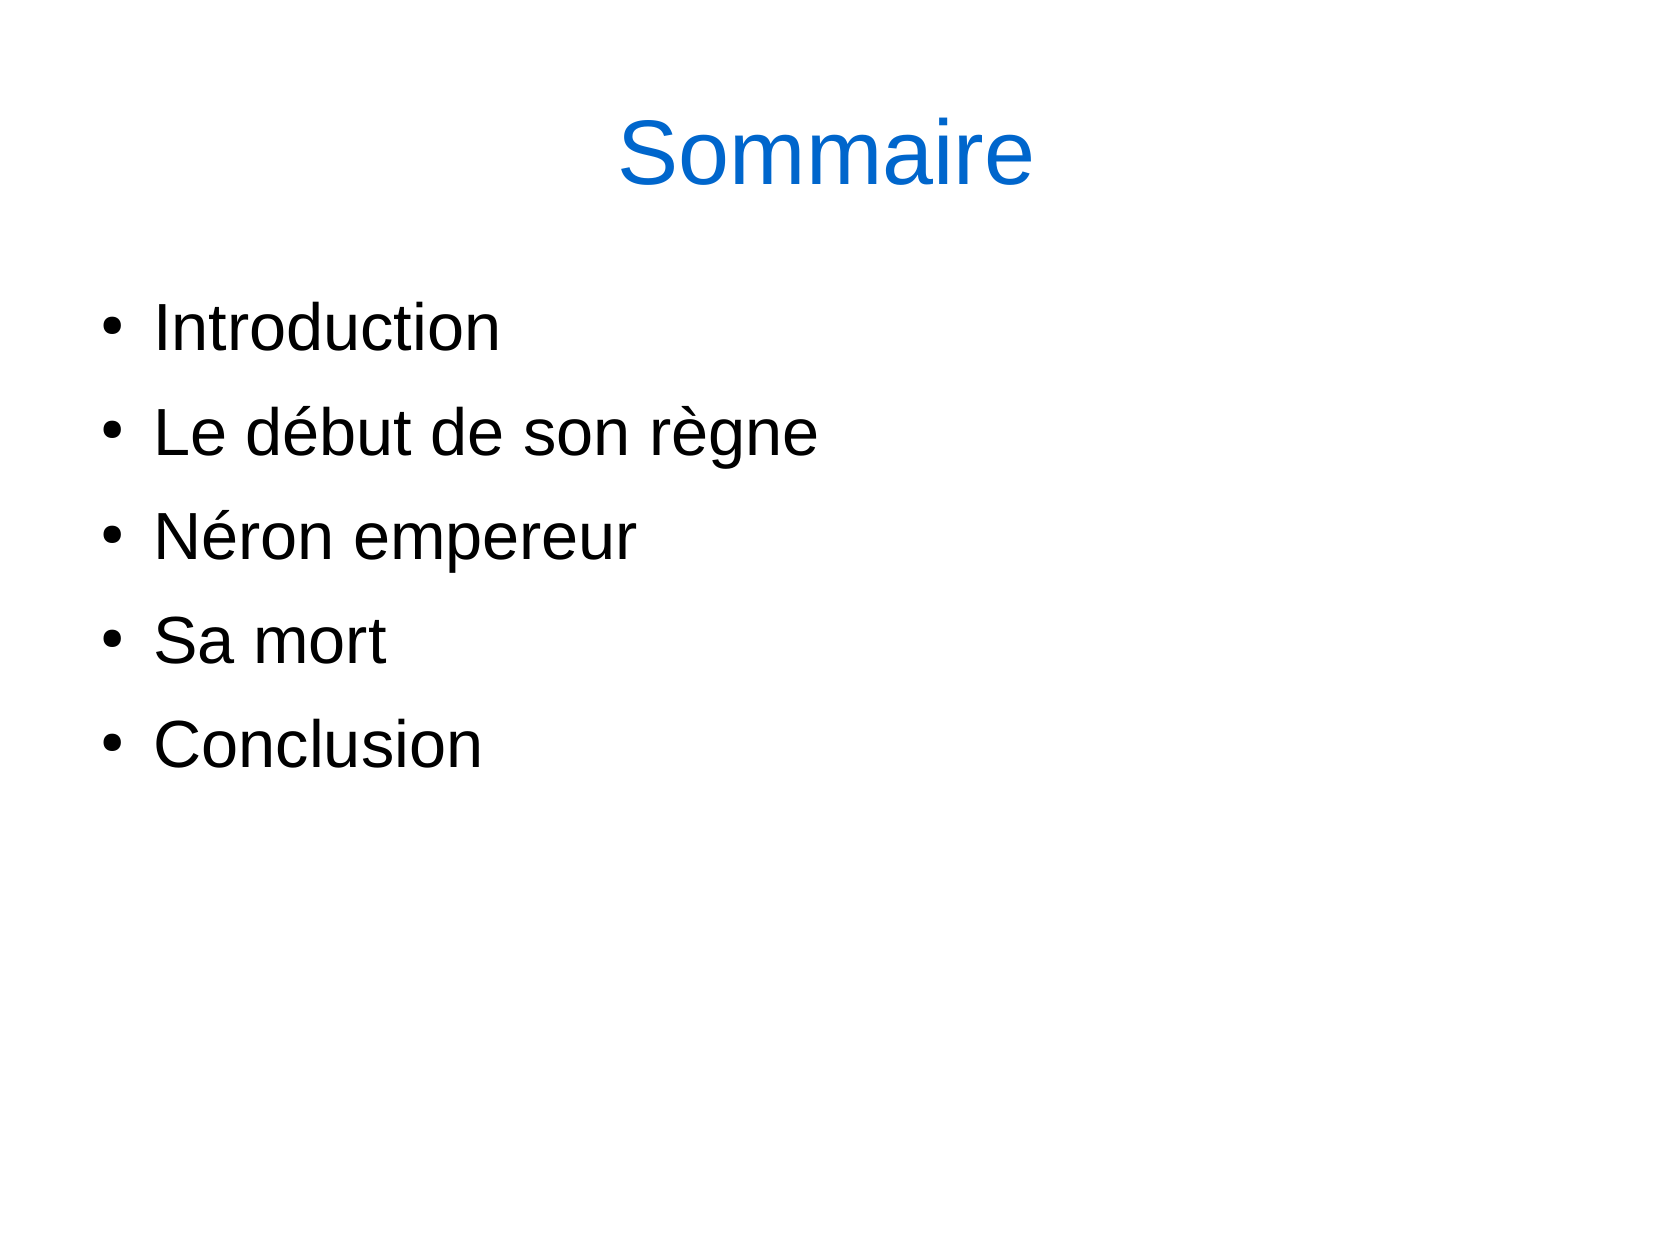

# Sommaire
Introduction
Le début de son règne
Néron empereur
Sa mort
Conclusion